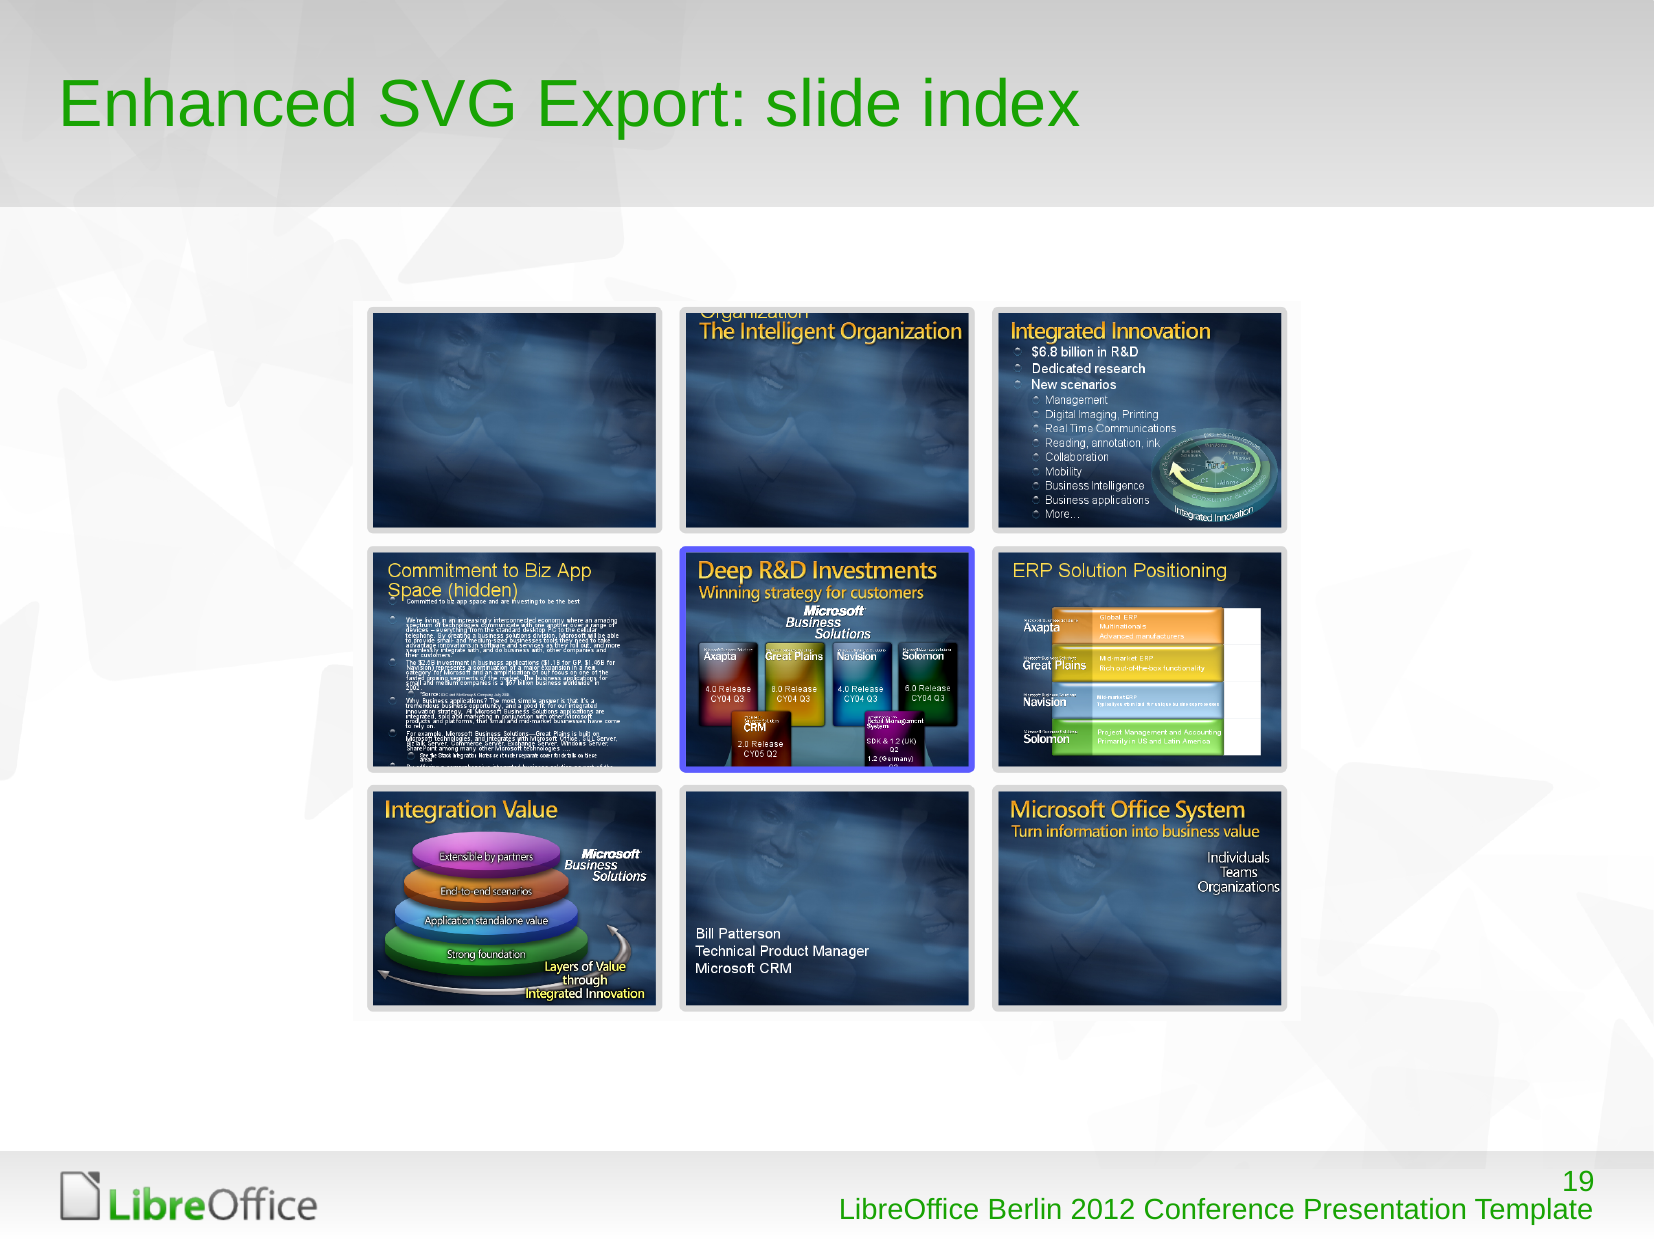

# Enhanced SVG Export: slide index
19
LibreOffice Berlin 2012 Conference Presentation Template